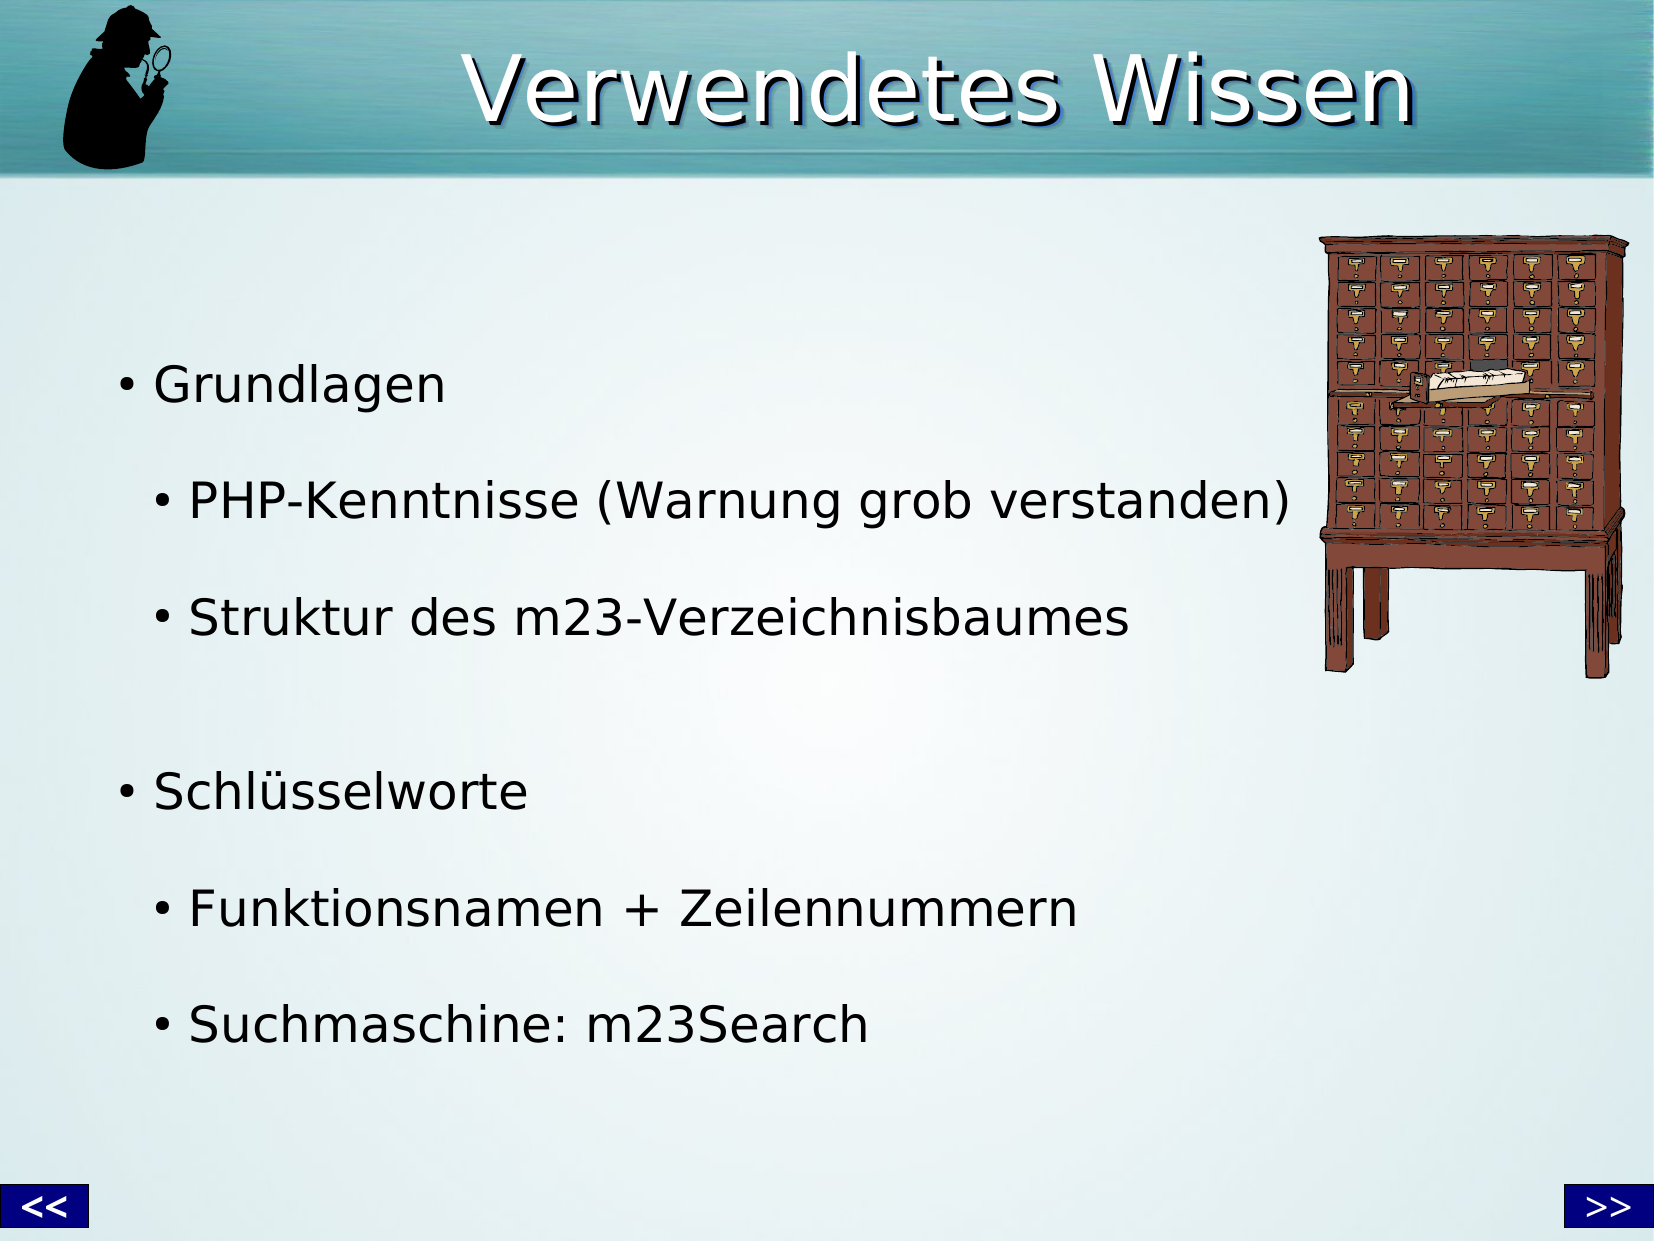

# Verwendetes Wissen
Grundlagen
PHP-Kenntnisse (Warnung grob verstanden)
Struktur des m23-Verzeichnisbaumes
Schlüsselworte
Funktionsnamen + Zeilennummern
Suchmaschine: m23Search